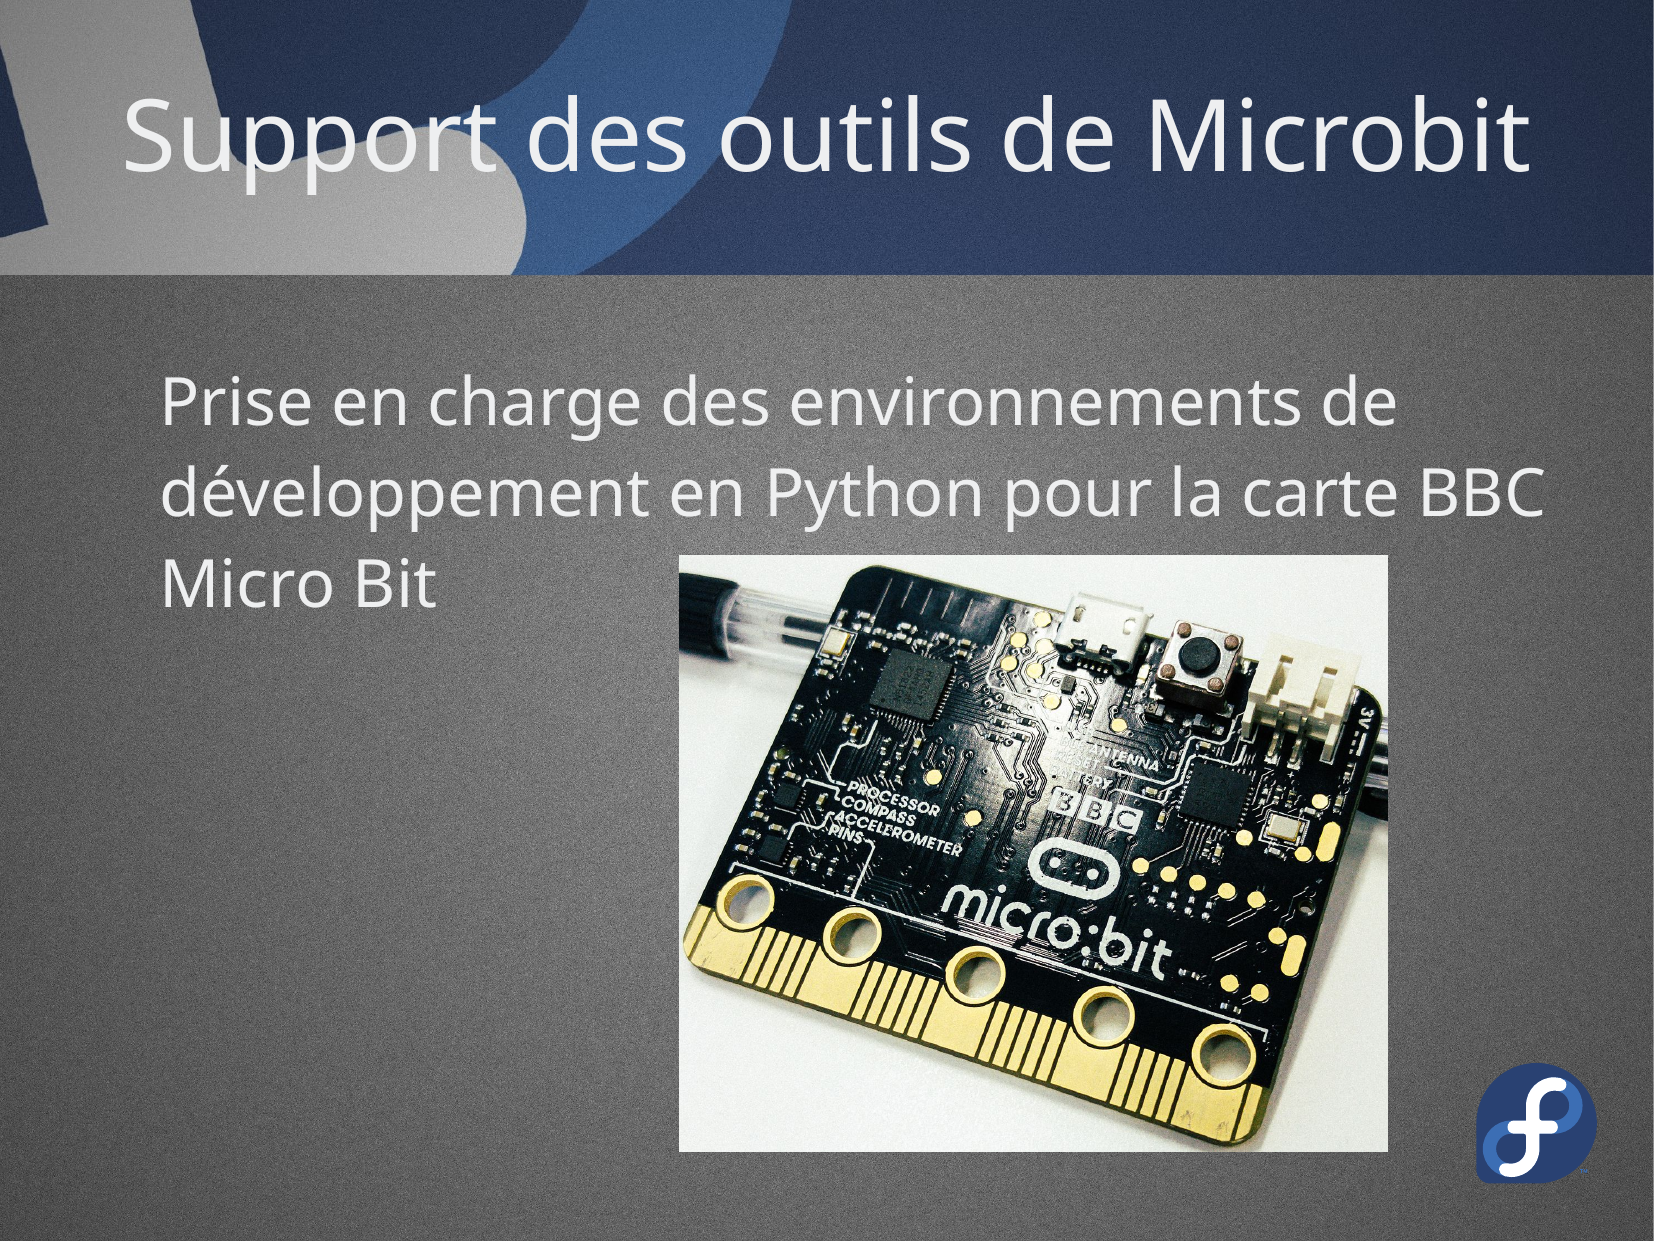

# Support des outils de Microbit
Prise en charge des environnements de développement en Python pour la carte BBC Micro Bit